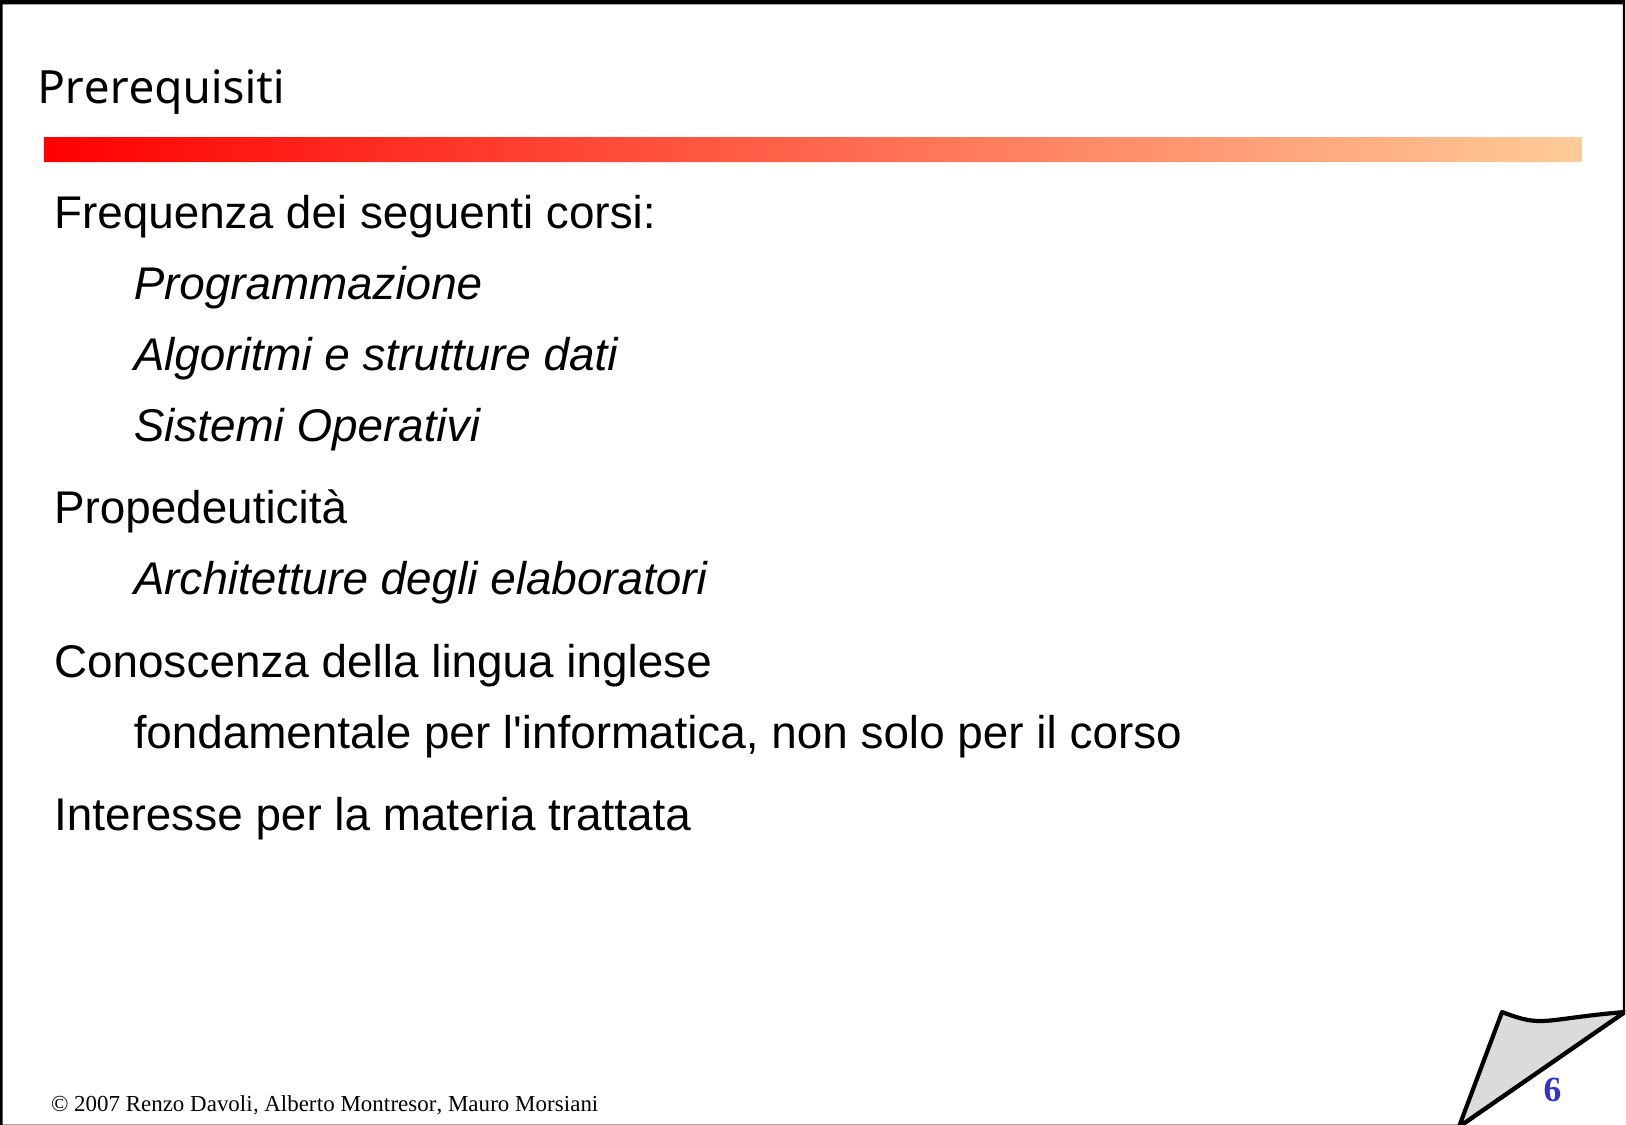

# Prerequisiti
Frequenza dei seguenti corsi:
Programmazione
Algoritmi e strutture dati
Sistemi Operativi
Propedeuticità
Architetture degli elaboratori
Conoscenza della lingua inglese
fondamentale per l'informatica, non solo per il corso
Interesse per la materia trattata